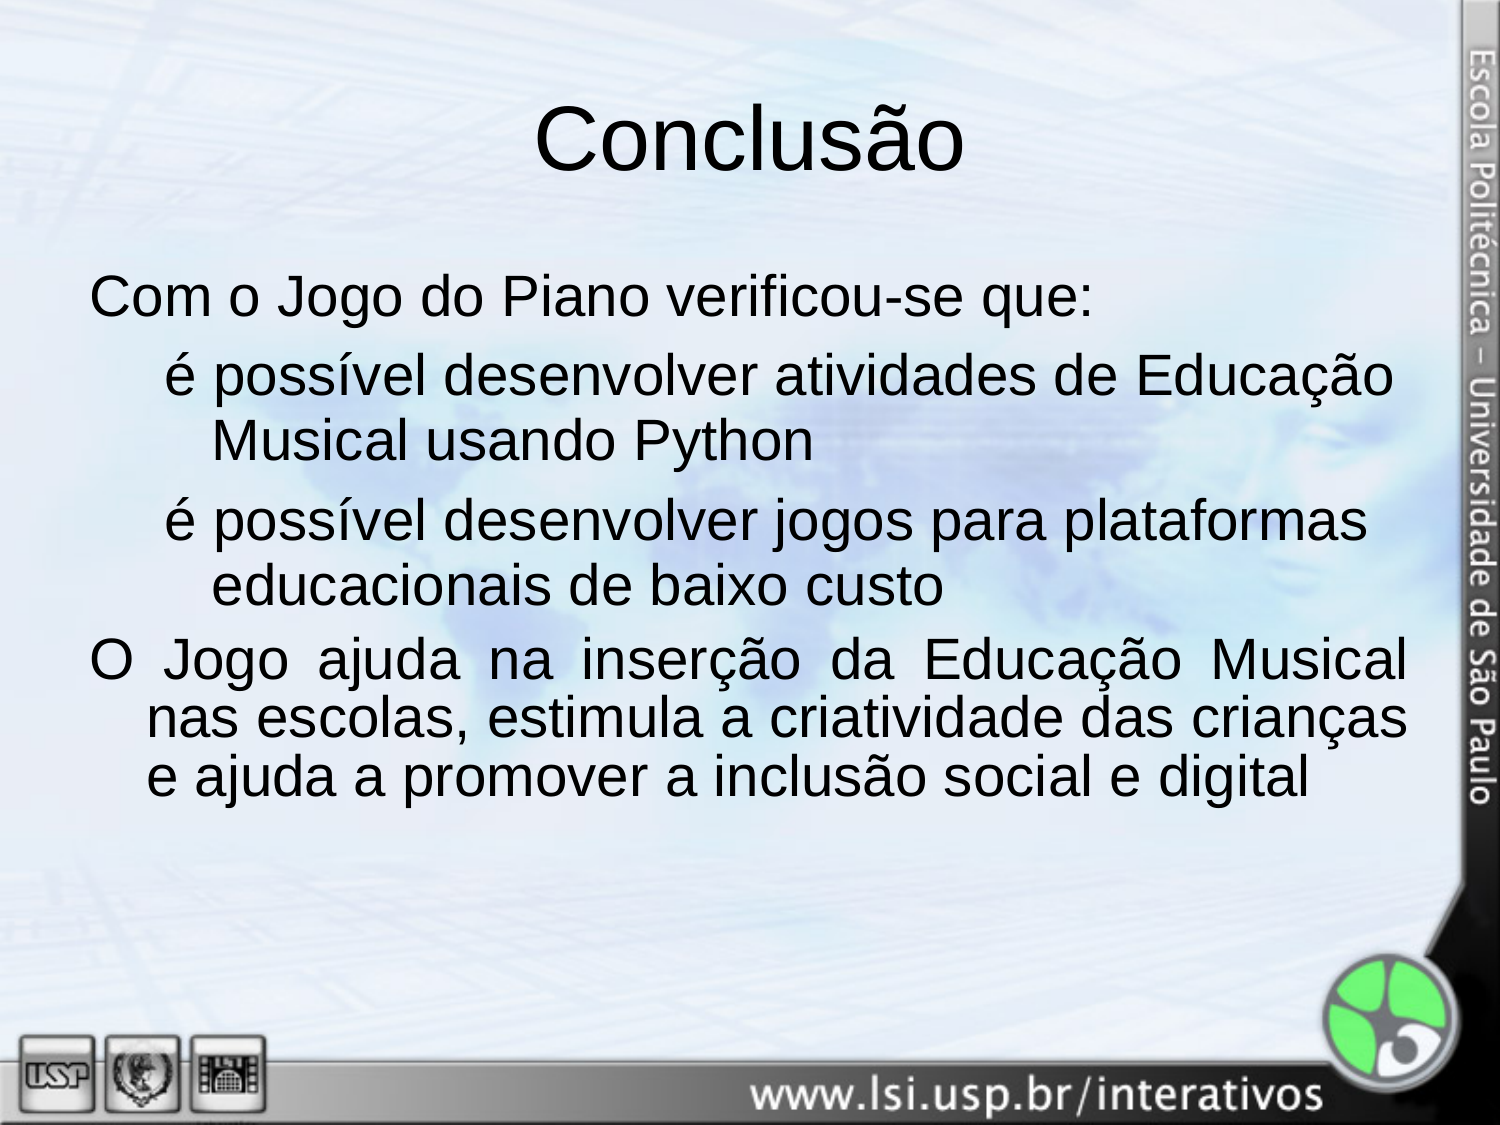

# Conclusão
Com o Jogo do Piano verificou-se que:
é possível desenvolver atividades de Educação Musical usando Python
é possível desenvolver jogos para plataformas educacionais de baixo custo
O Jogo ajuda na inserção da Educação Musical nas escolas, estimula a criatividade das crianças e ajuda a promover a inclusão social e digital